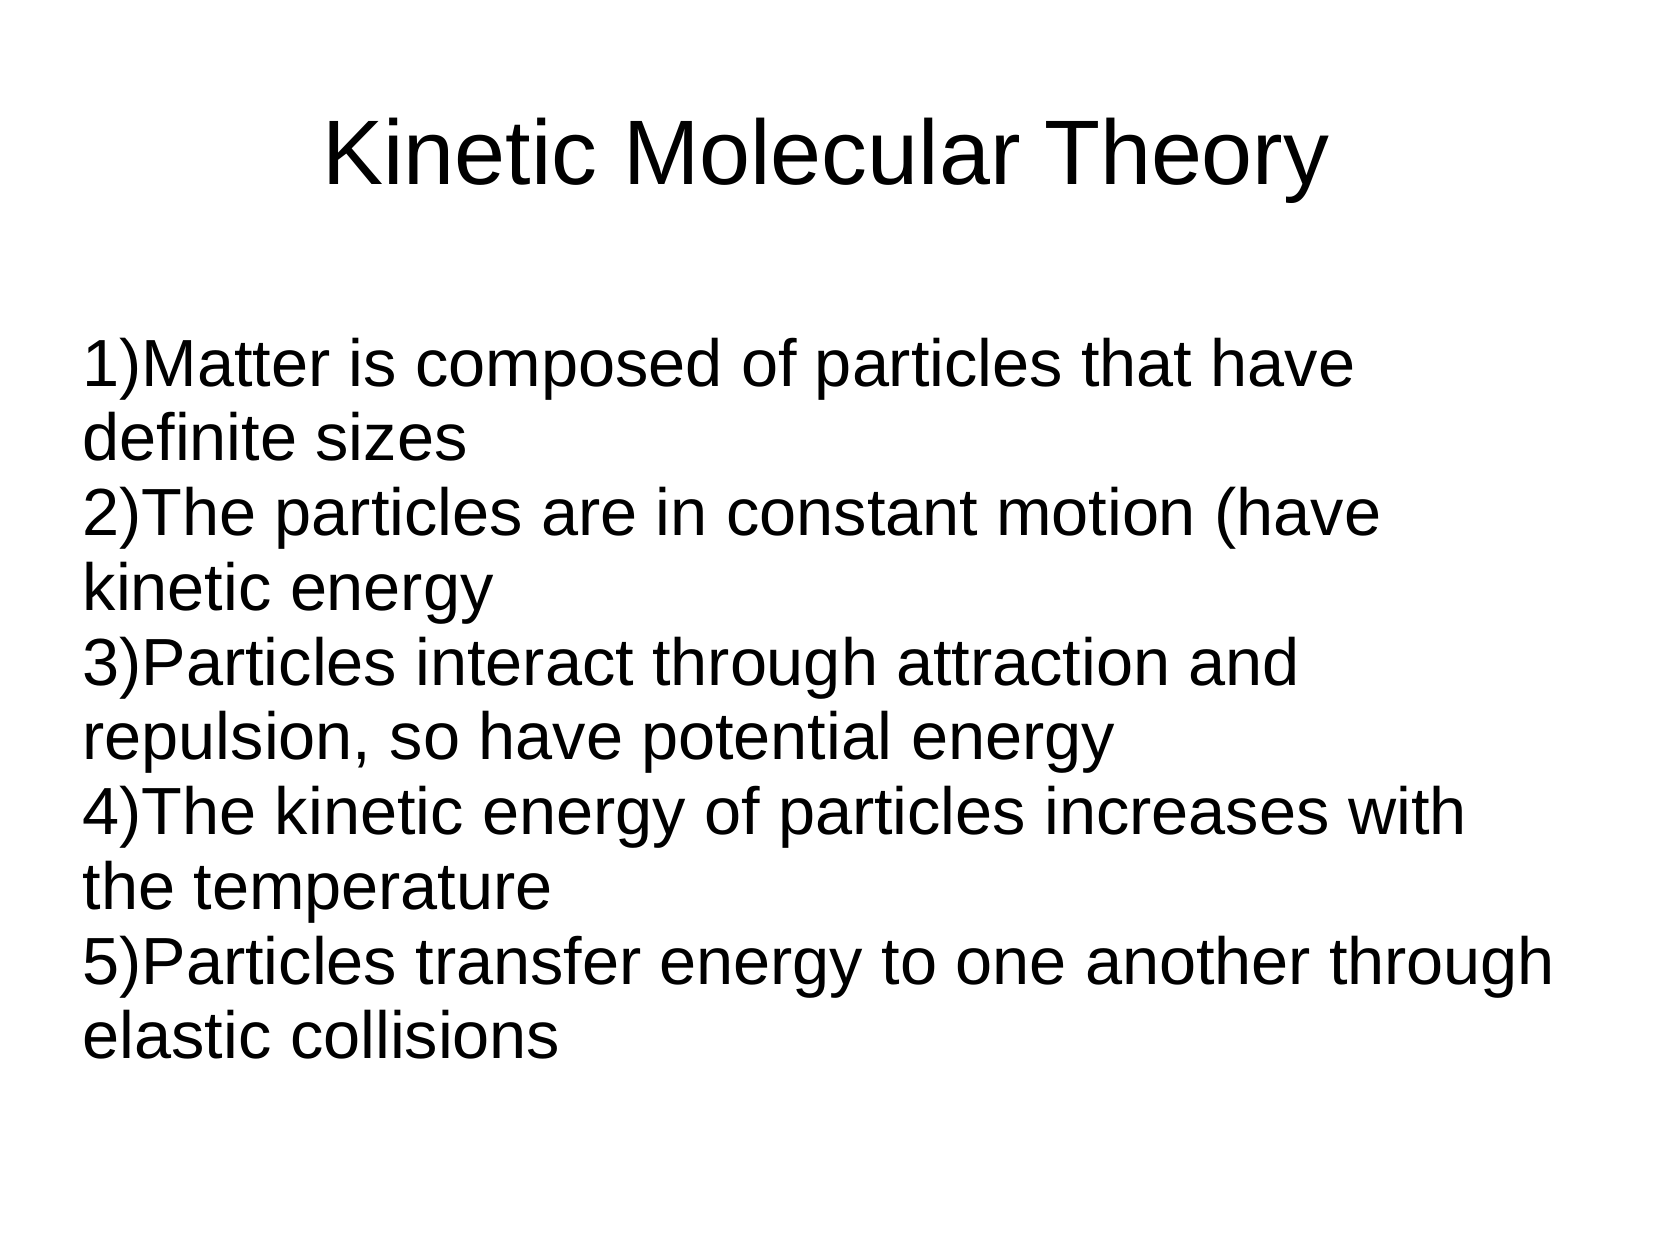

# Kinetic Molecular Theory
Matter is composed of particles that have definite sizes
The particles are in constant motion (have kinetic energy
Particles interact through attraction and repulsion, so have potential energy
The kinetic energy of particles increases with the temperature
Particles transfer energy to one another through elastic collisions